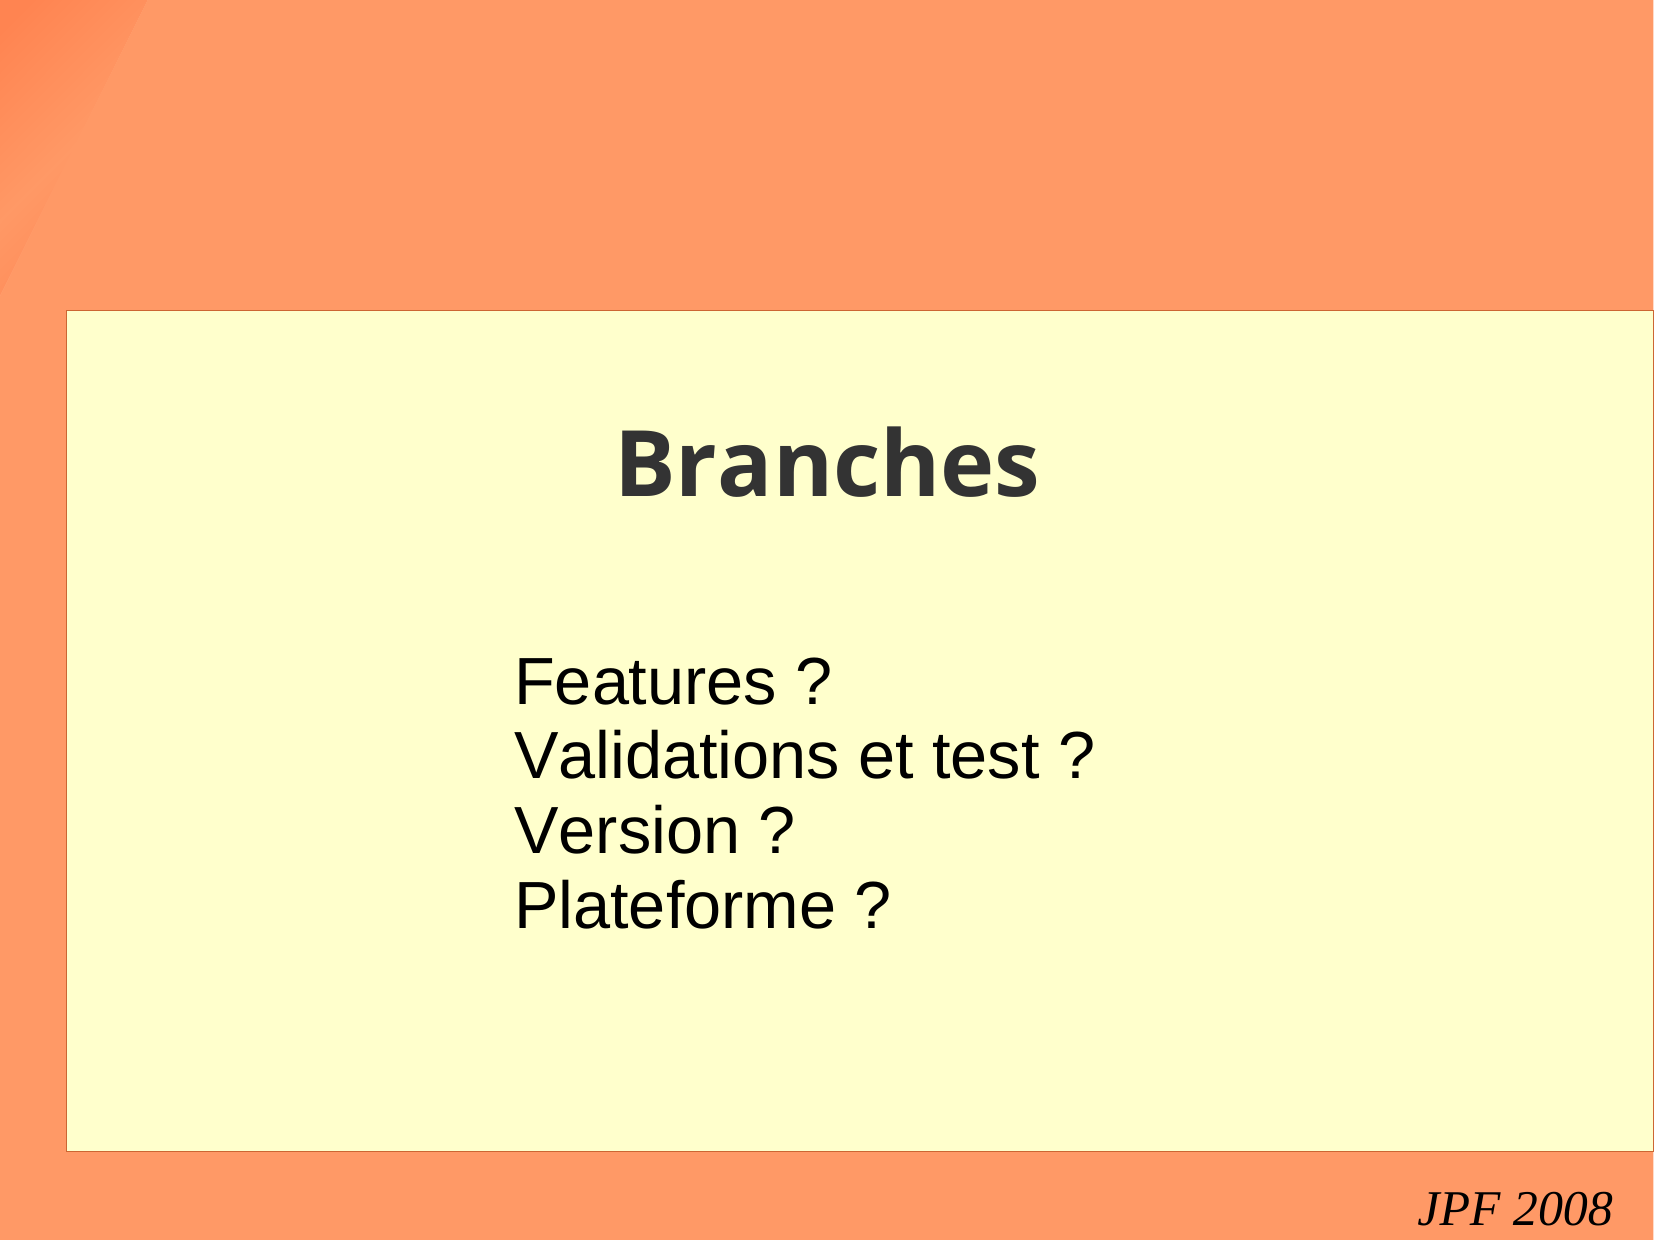

# Branches
Features ?
Validations et test ?
Version ?
Plateforme ?